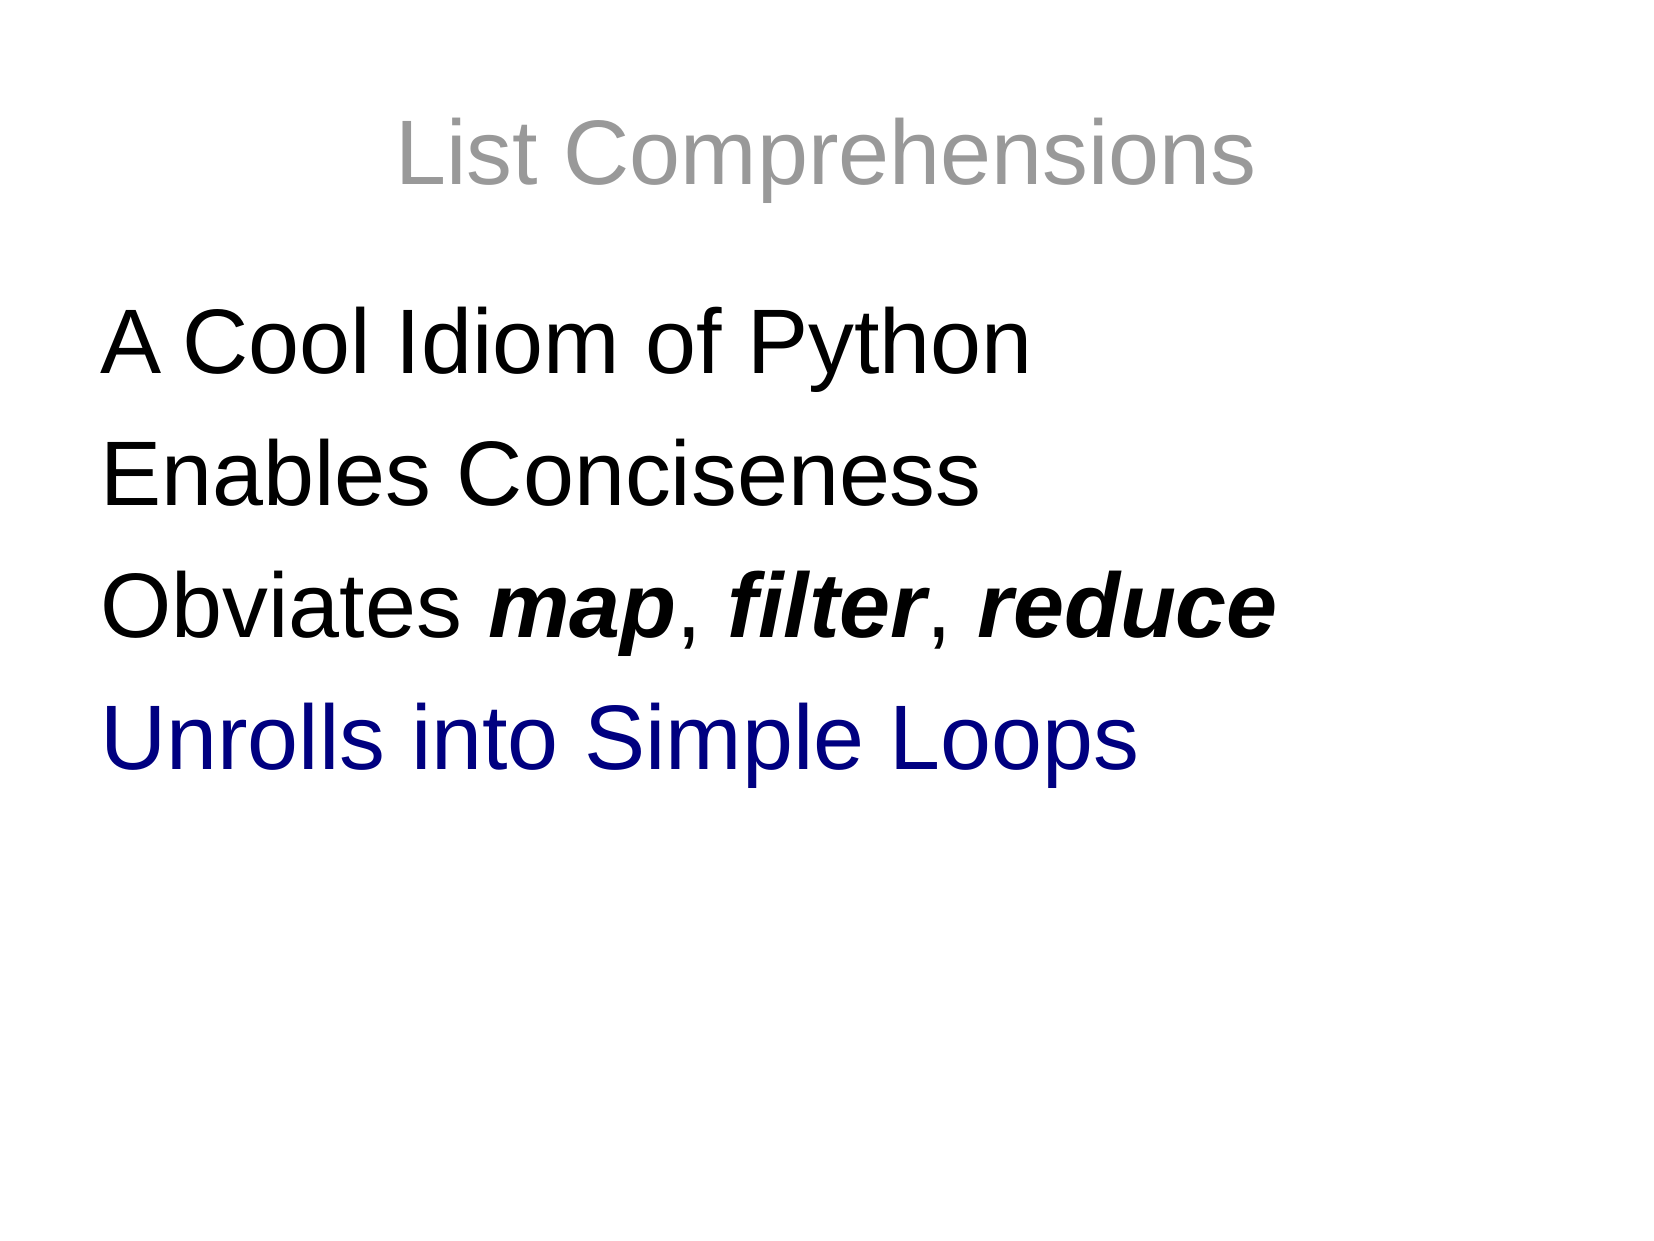

# List Comprehensions
A Cool Idiom of Python
Enables Conciseness
Obviates map, filter, reduce
Unrolls into Simple Loops